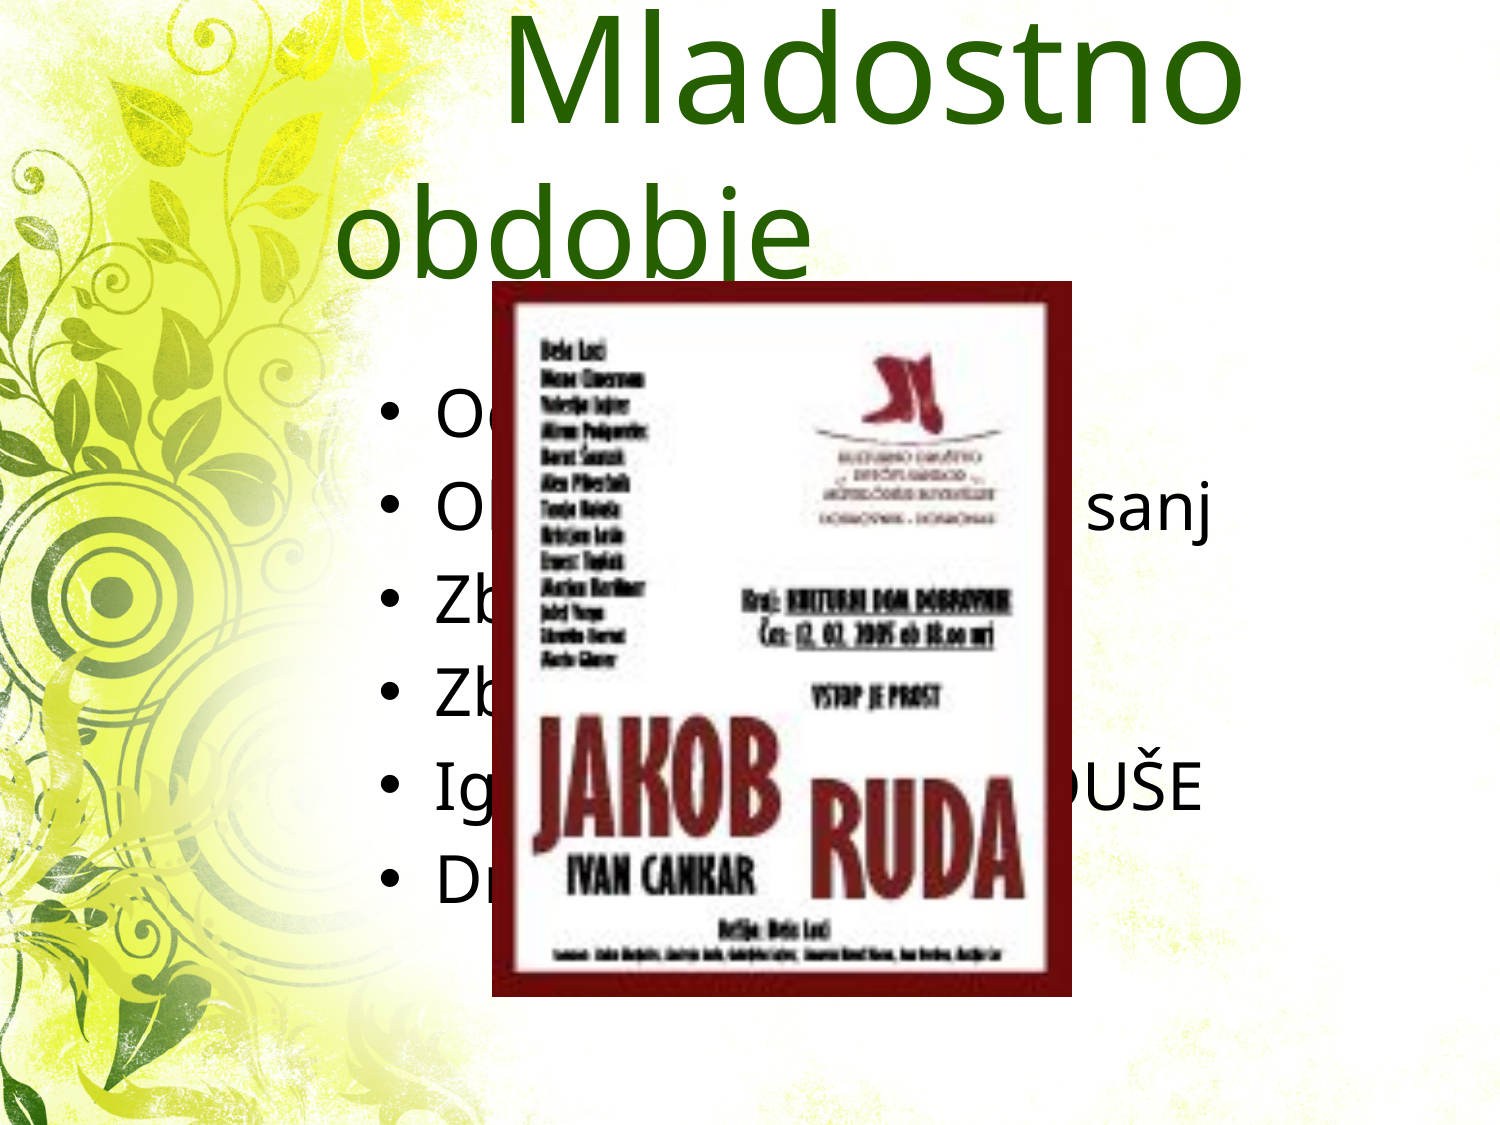

# Mladostno obdobje
Od 1891 do 1900
Obdobje začetkov in sanj
Zbirka EROIKA
Zbirka VINJETE
Igra ROMANTIČNE DUŠE
Drama JAKOB RUDA